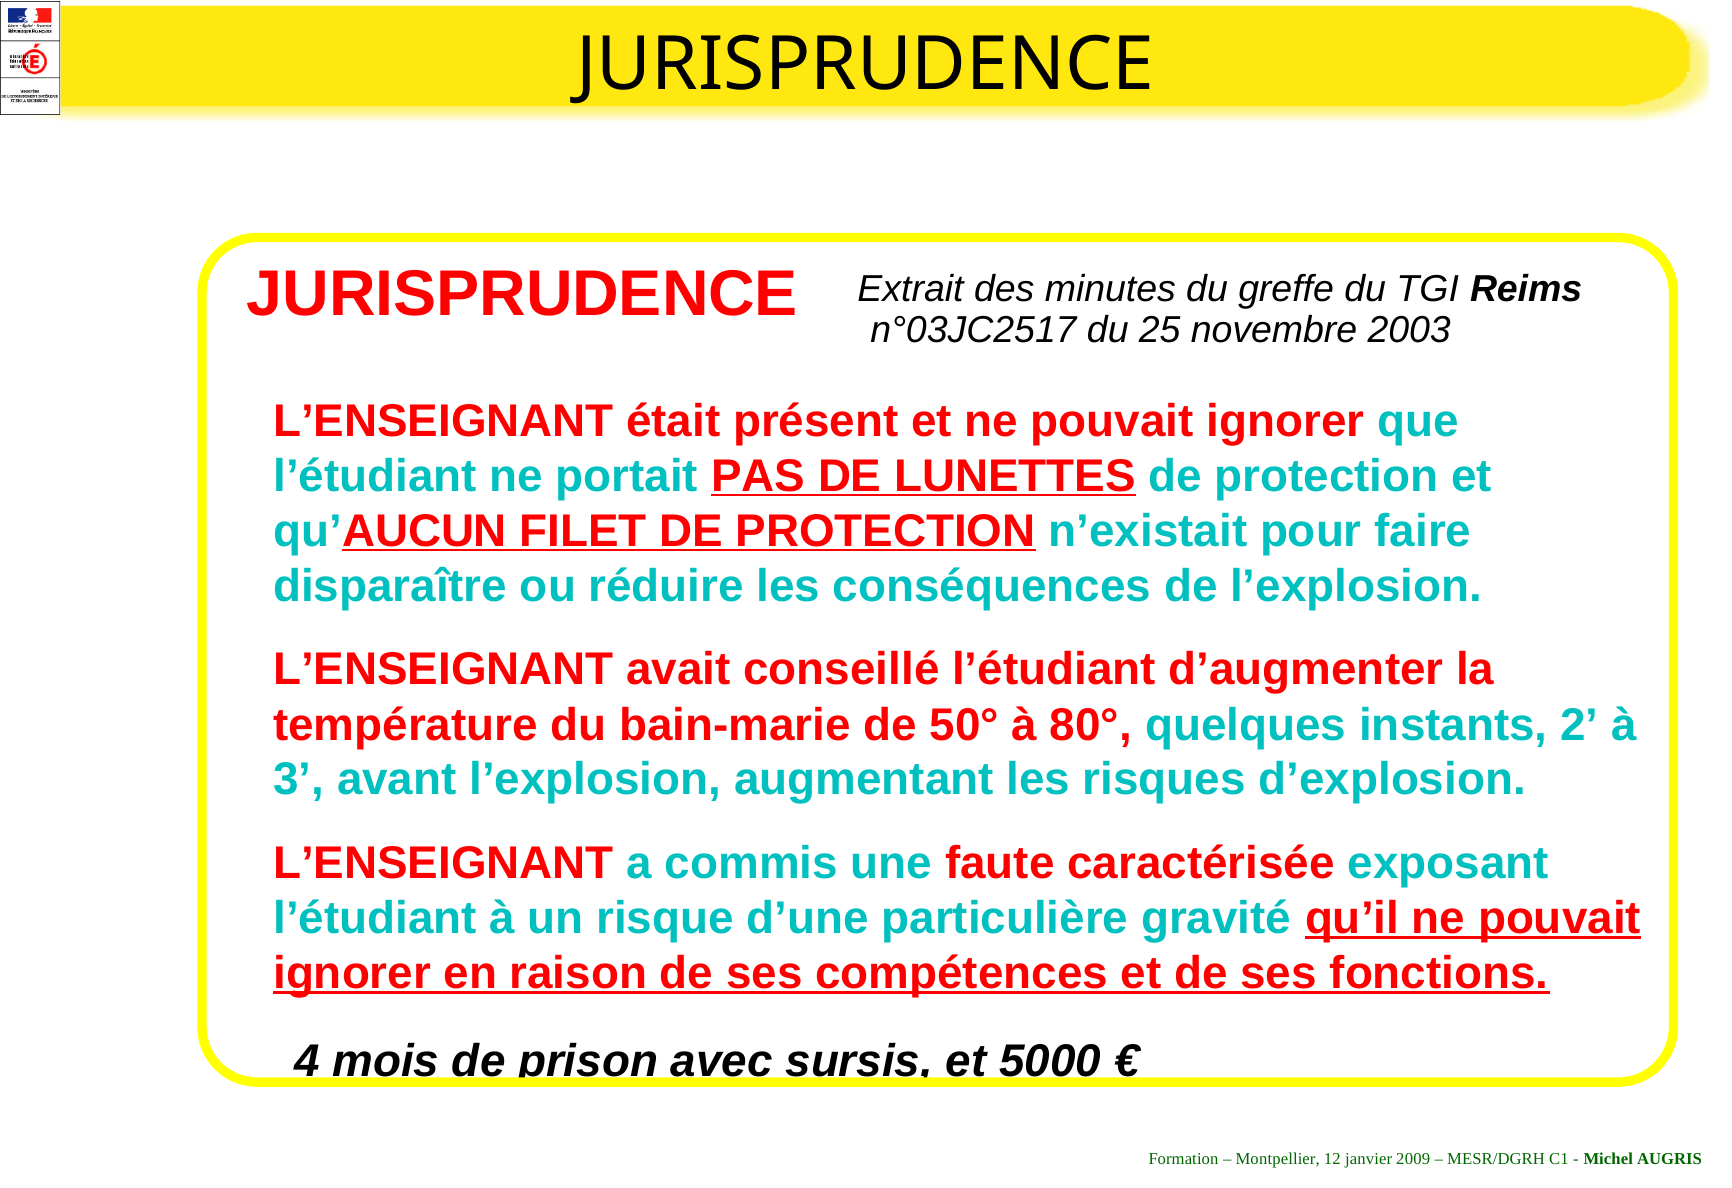

JURISPRUDENCE
JURISPRUDENCE
Extrait des minutes du greffe du TGI Reims
n°03JC2517 du 25 novembre 2003
L’ENSEIGNANT était présent et ne pouvait ignorer que l’étudiant ne portait PAS DE LUNETTES de protection et qu’AUCUN FILET DE PROTECTION n’existait pour faire disparaître ou réduire les conséquences de l’explosion.
L’ENSEIGNANT avait conseillé l’étudiant d’augmenter la température du bain-marie de 50° à 80°, quelques instants, 2’ à 3’, avant l’explosion, augmentant les risques d’explosion.
L’ENSEIGNANT a commis une faute caractérisée exposant l’étudiant à un risque d’une particulière gravité qu’il ne pouvait ignorer en raison de ses compétences et de ses fonctions.
4 mois de prison avec sursis, et 5000 €